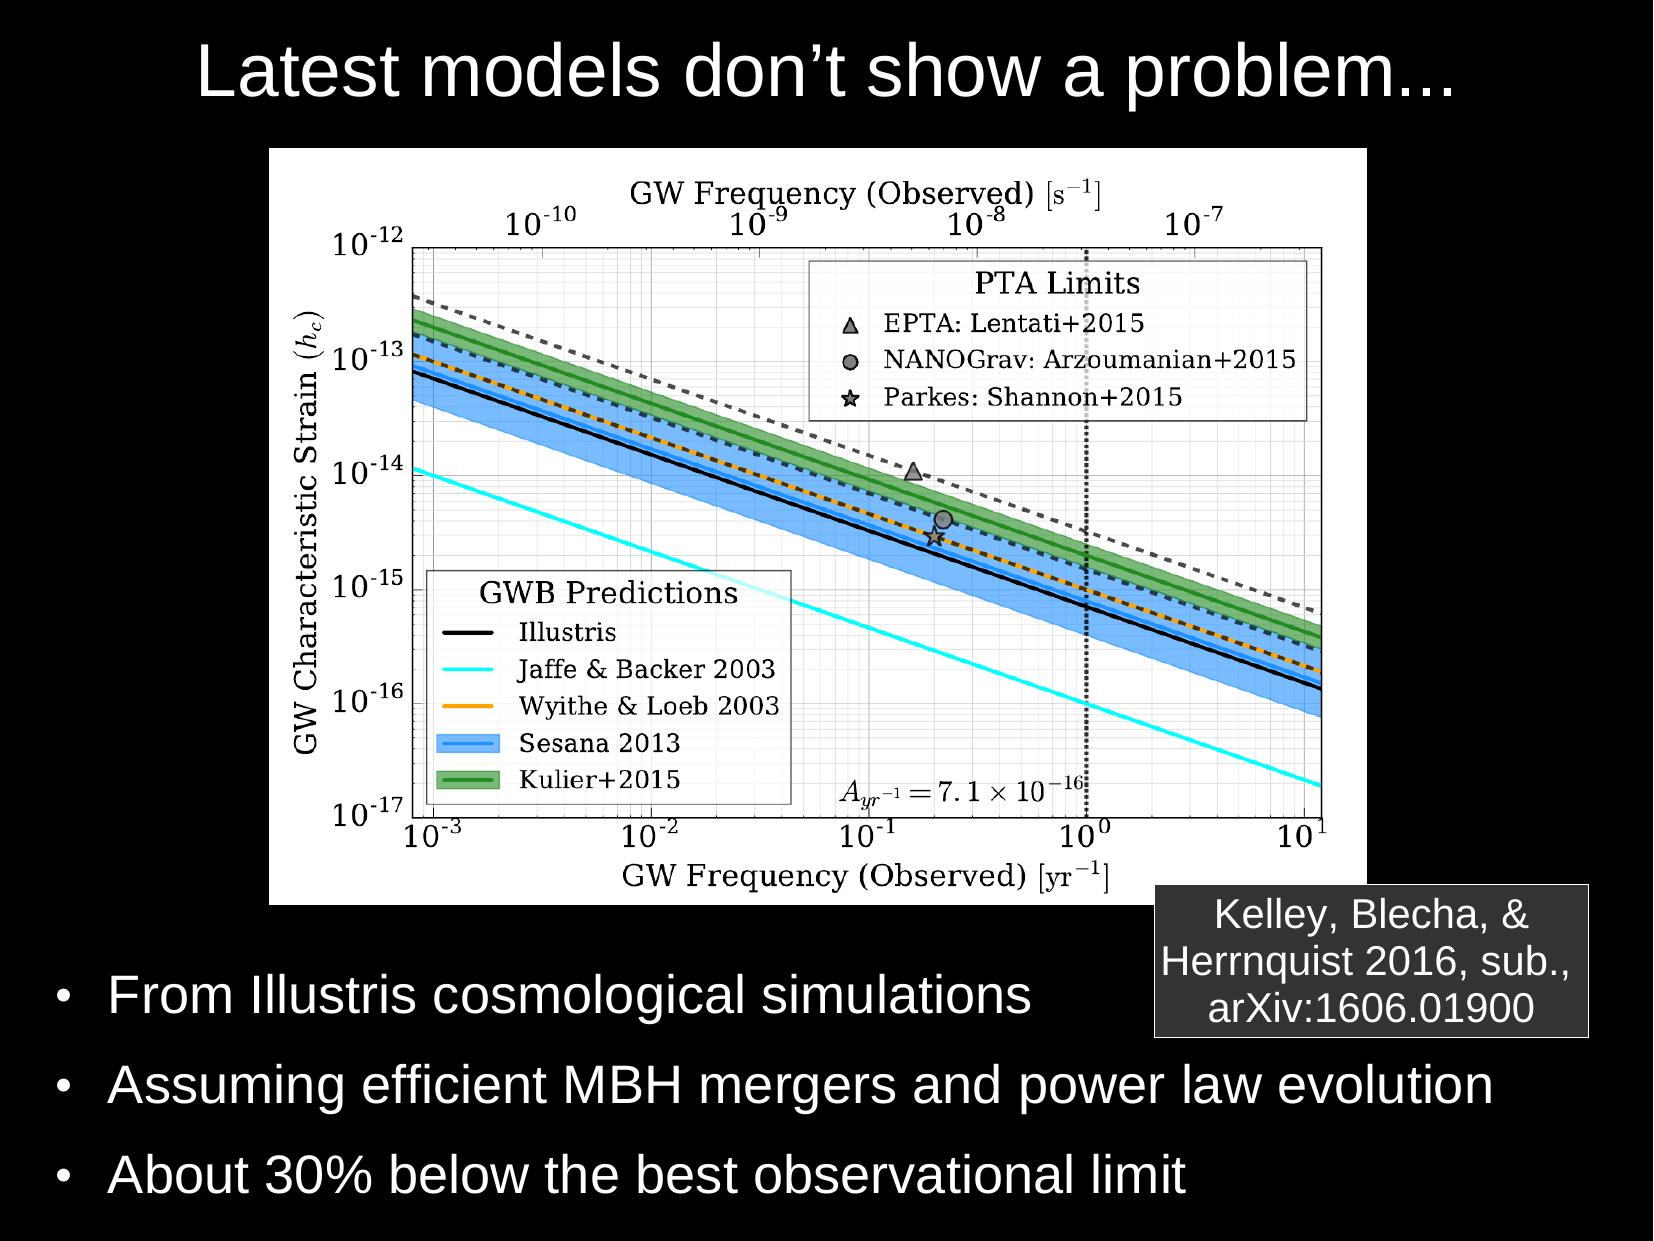

# Latest models don’t show a problem...
 Kelley, Blecha, &
Herrnquist 2016, sub.,
arXiv:1606.01900
From Illustris cosmological simulations
Assuming efficient MBH mergers and power law evolution
About 30% below the best observational limit